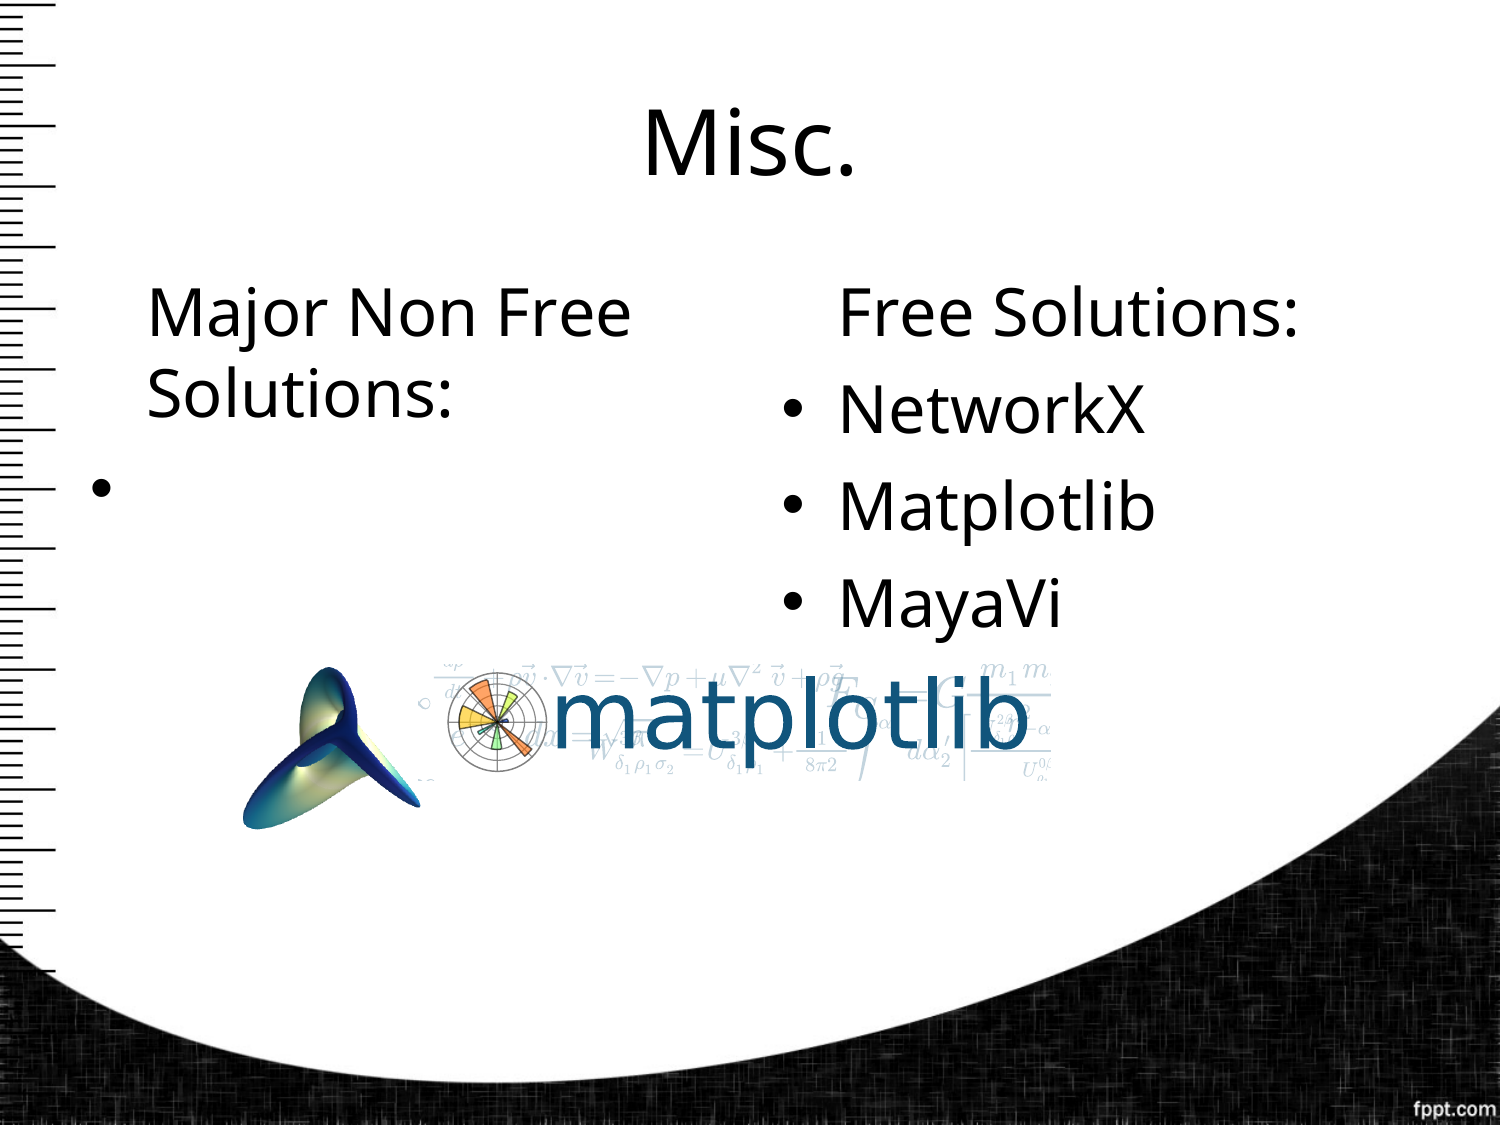

# Misc.
Major Non Free Solutions:
Free Solutions:
NetworkX
Matplotlib
MayaVi